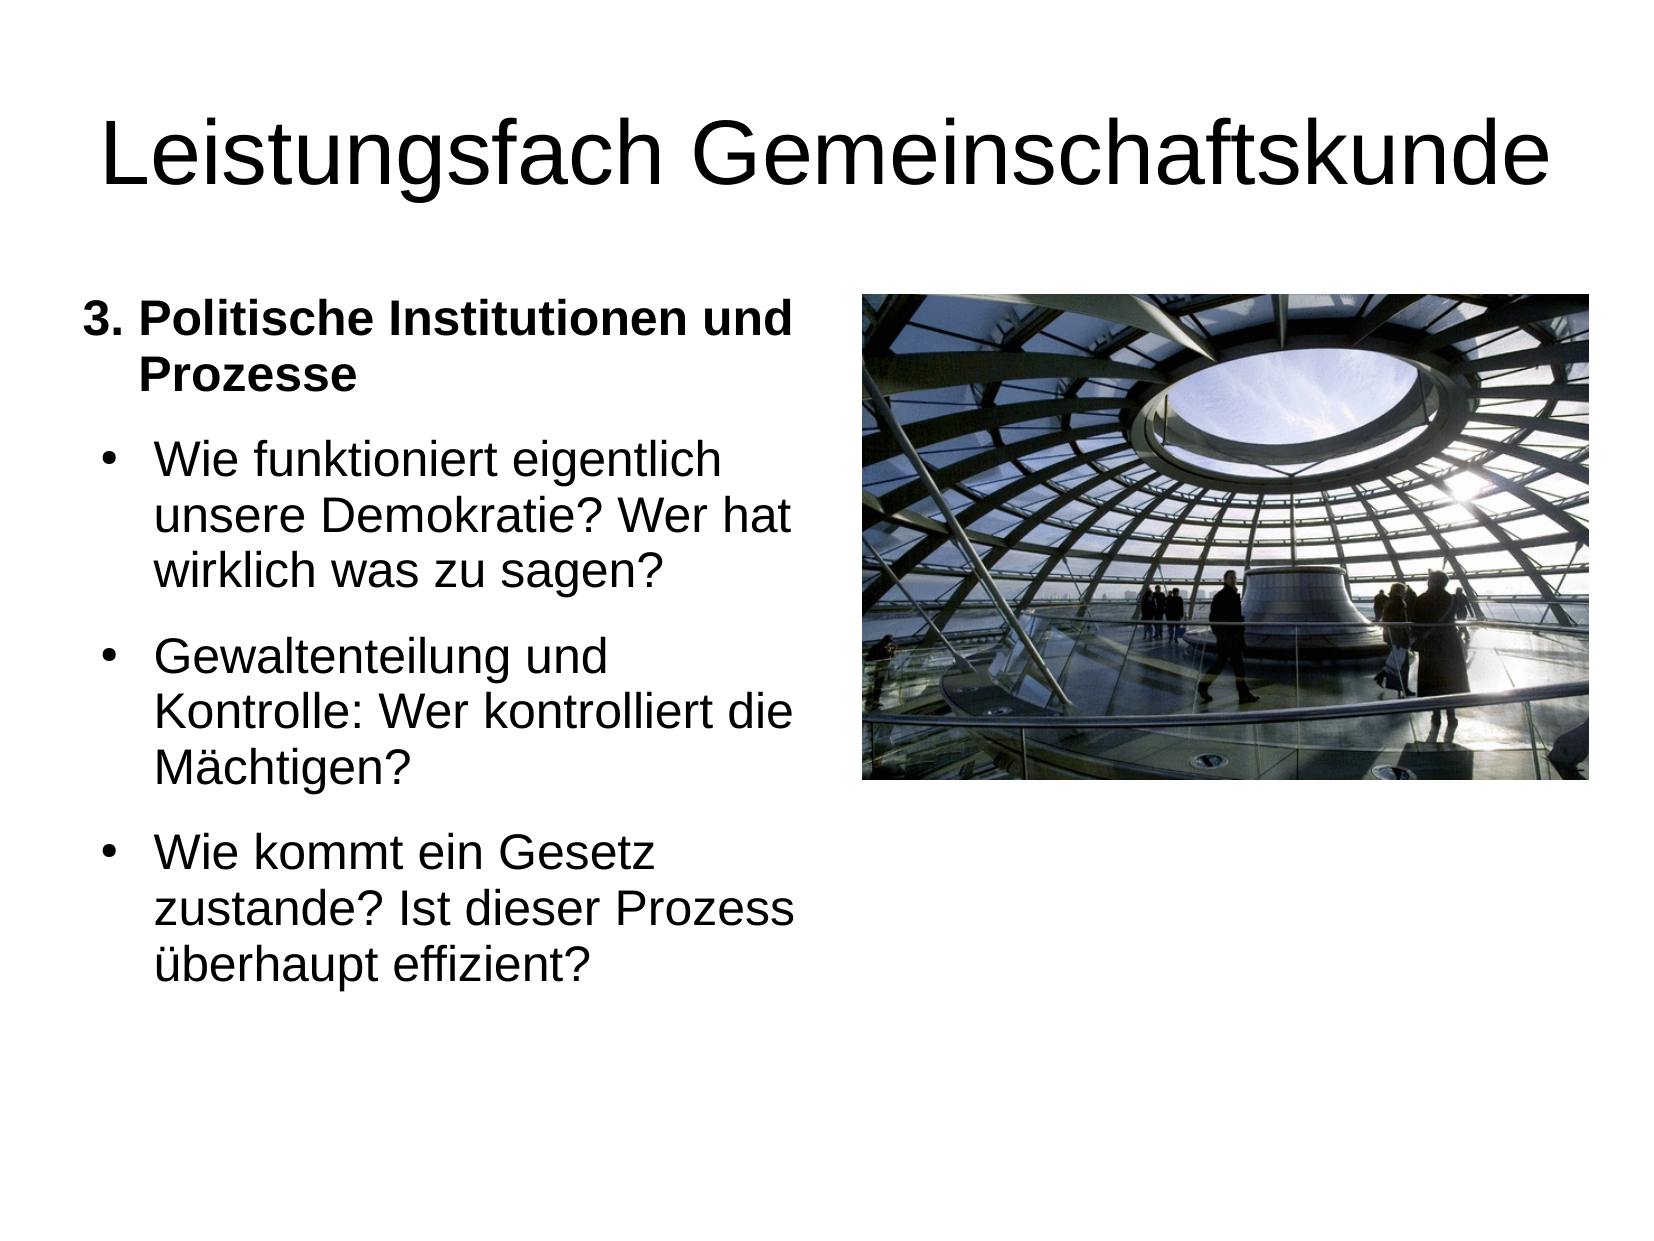

# Leistungsfach Gemeinschaftskunde
3. Politische Institutionen und Prozesse
Wie funktioniert eigentlich unsere Demokratie? Wer hat wirklich was zu sagen?
Gewaltenteilung und Kontrolle: Wer kontrolliert die Mächtigen?
Wie kommt ein Gesetz zustande? Ist dieser Prozess überhaupt effizient?